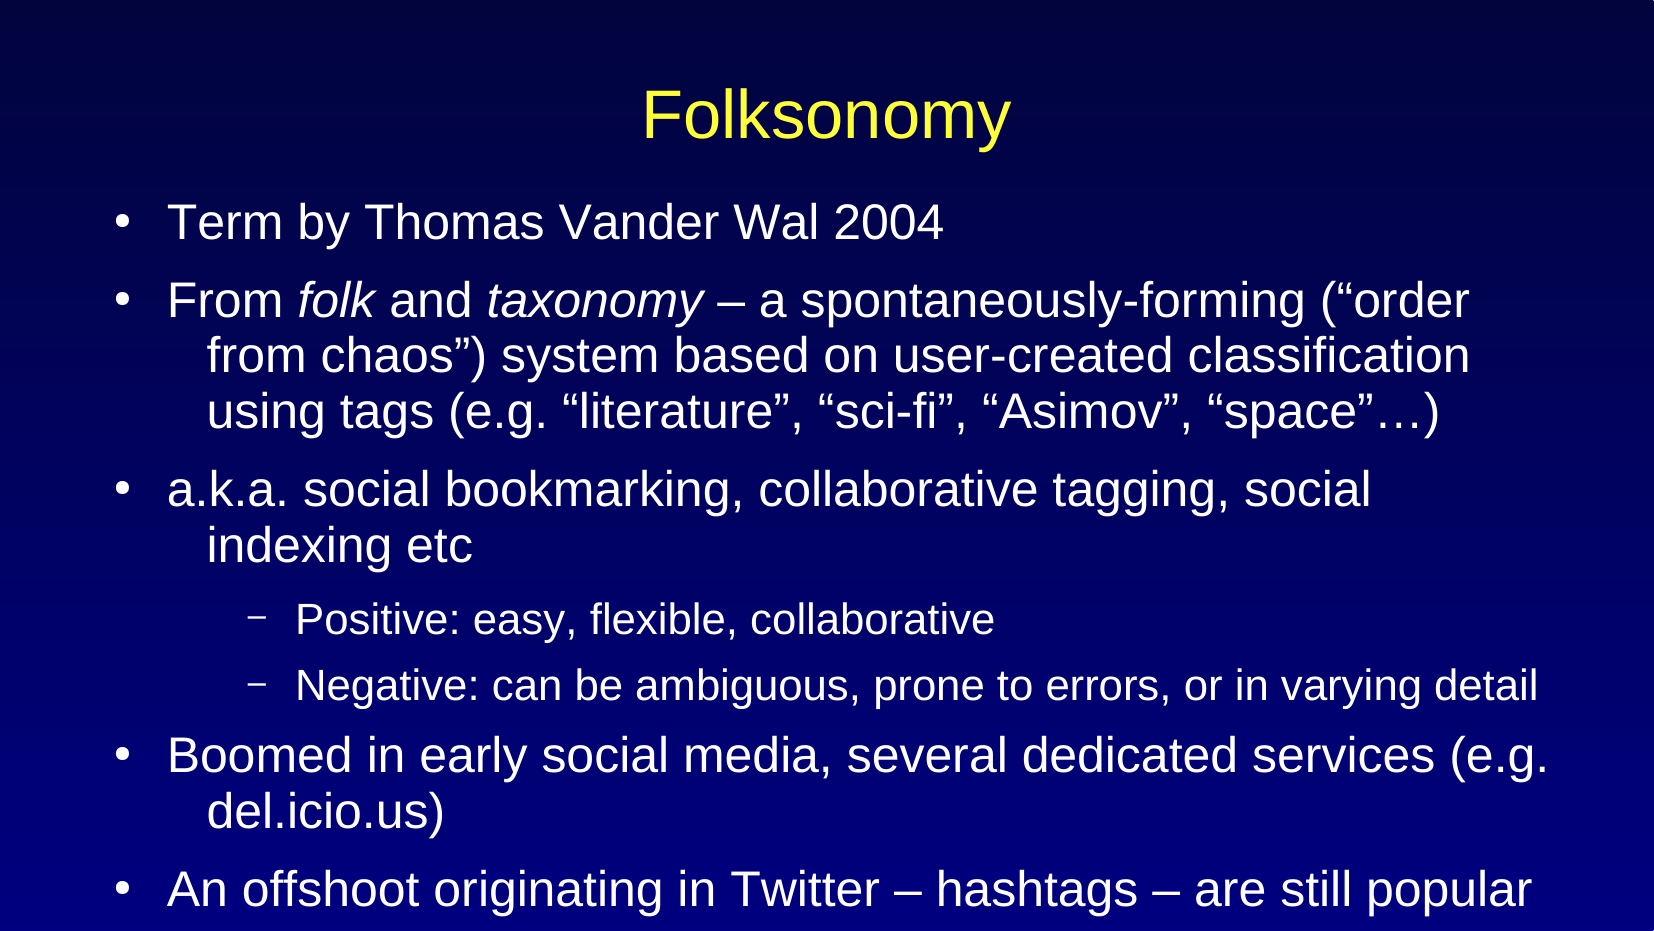

# Folksonomy
Term by Thomas Vander Wal 2004
From folk and taxonomy – a spontaneously-forming (“order from chaos”) system based on user-created classification using tags (e.g. “literature”, “sci-fi”, “Asimov”, “space”…)
a.k.a. social bookmarking, collaborative tagging, social indexing etc
Positive: easy, flexible, collaborative
Negative: can be ambiguous, prone to errors, or in varying detail
Boomed in early social media, several dedicated services (e.g. del.icio.us)
An offshoot originating in Twitter – hashtags – are still popular